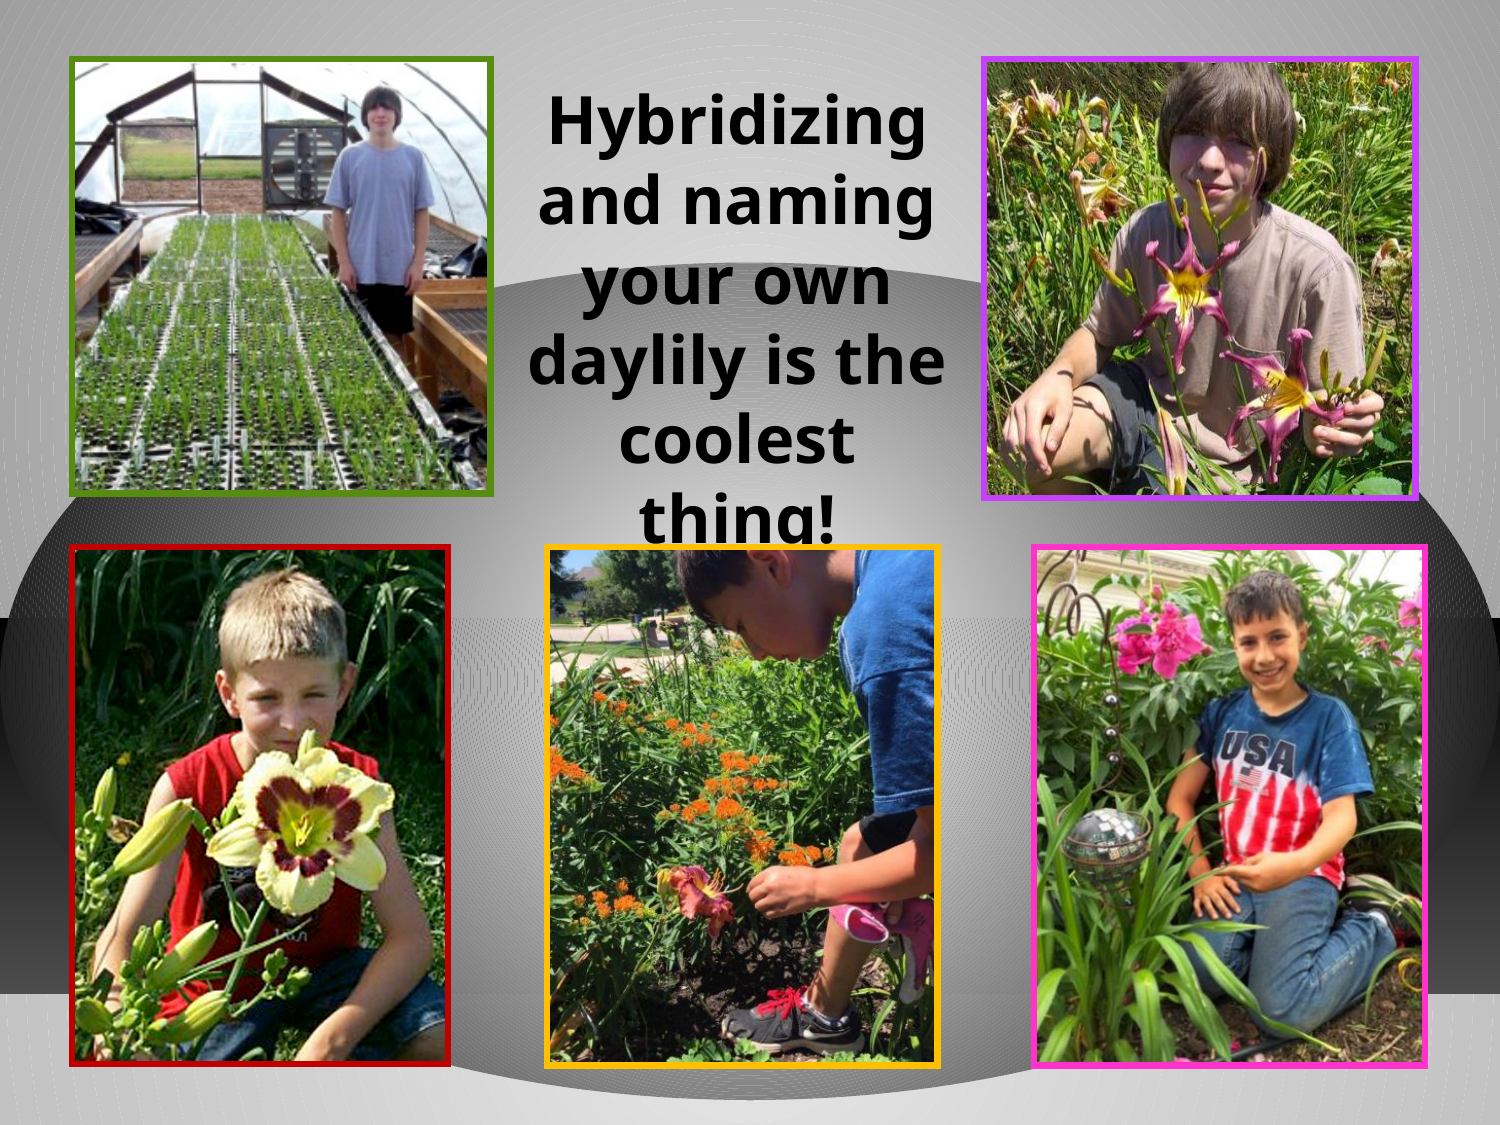

Hybridizing and naming your own daylily is the coolest thing!